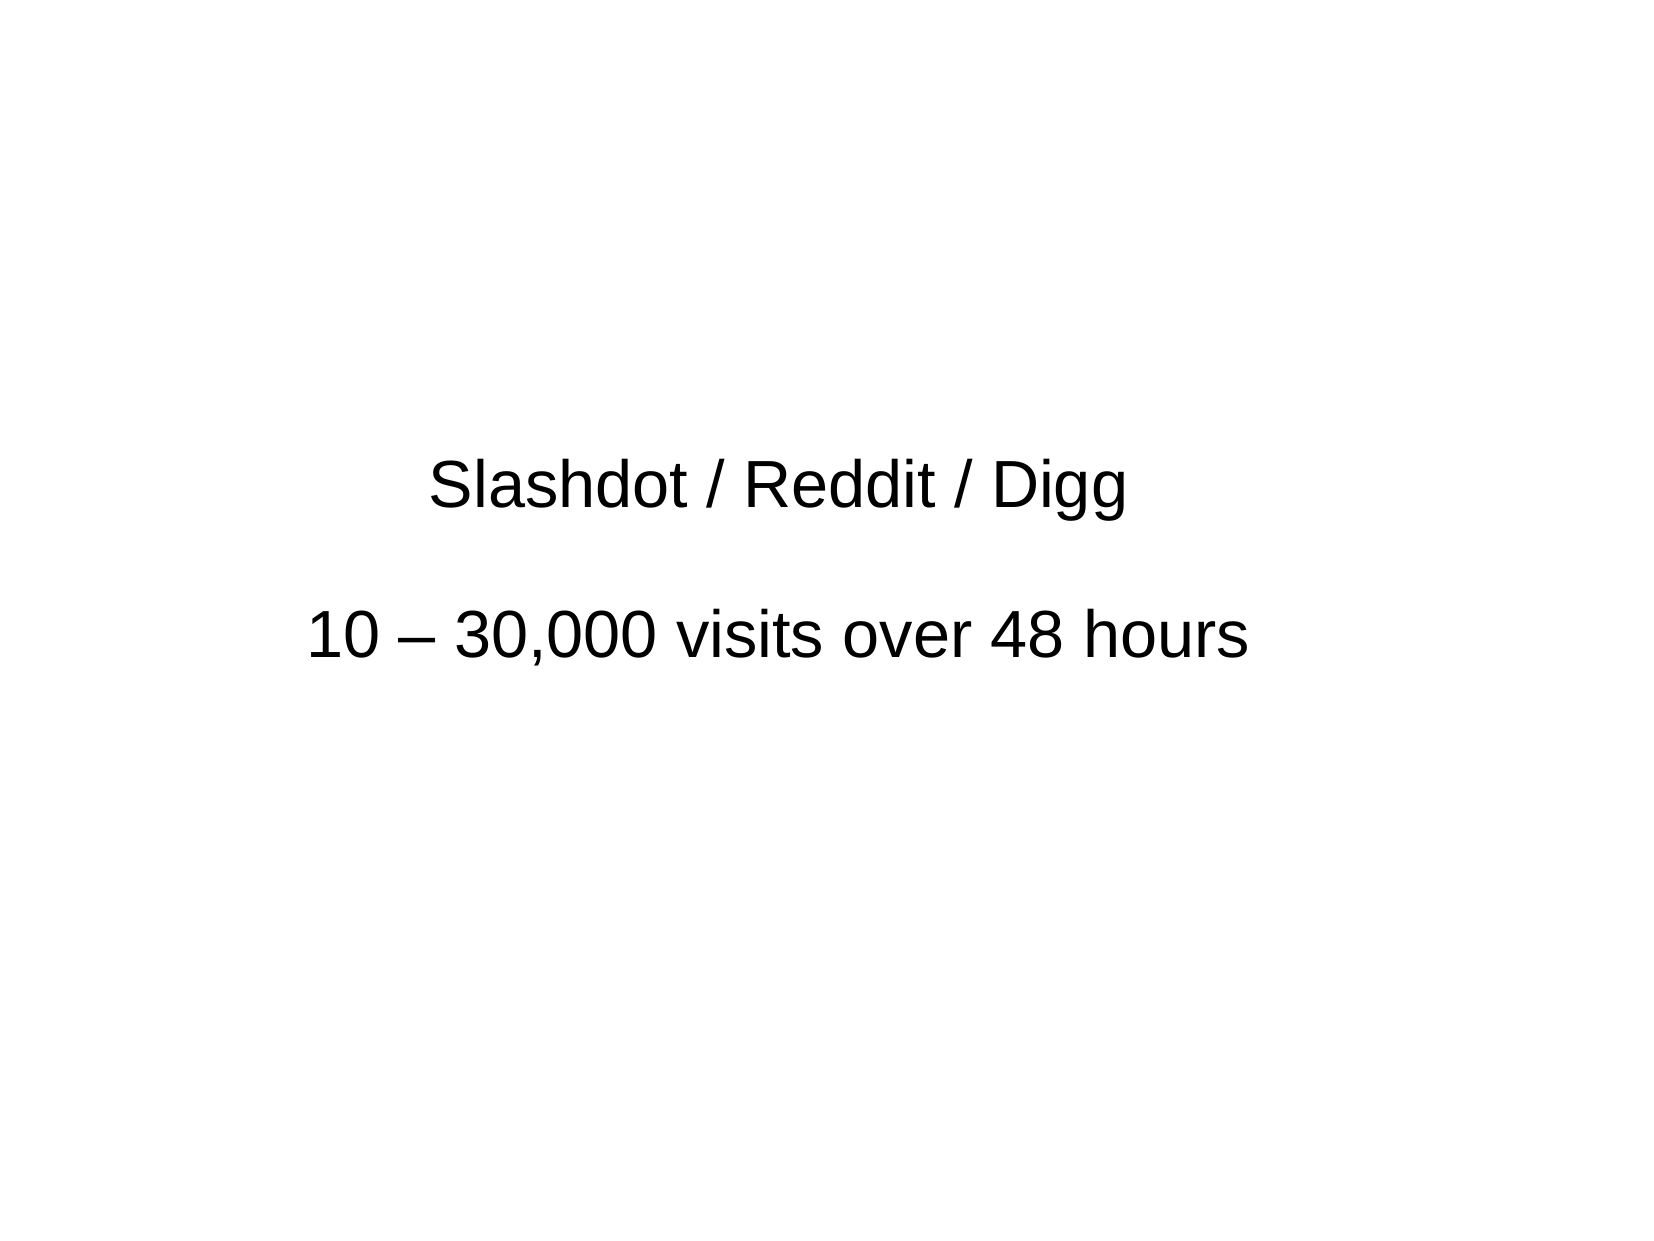

Slashdot / Reddit / Digg
10 – 30,000 visits over 48 hours